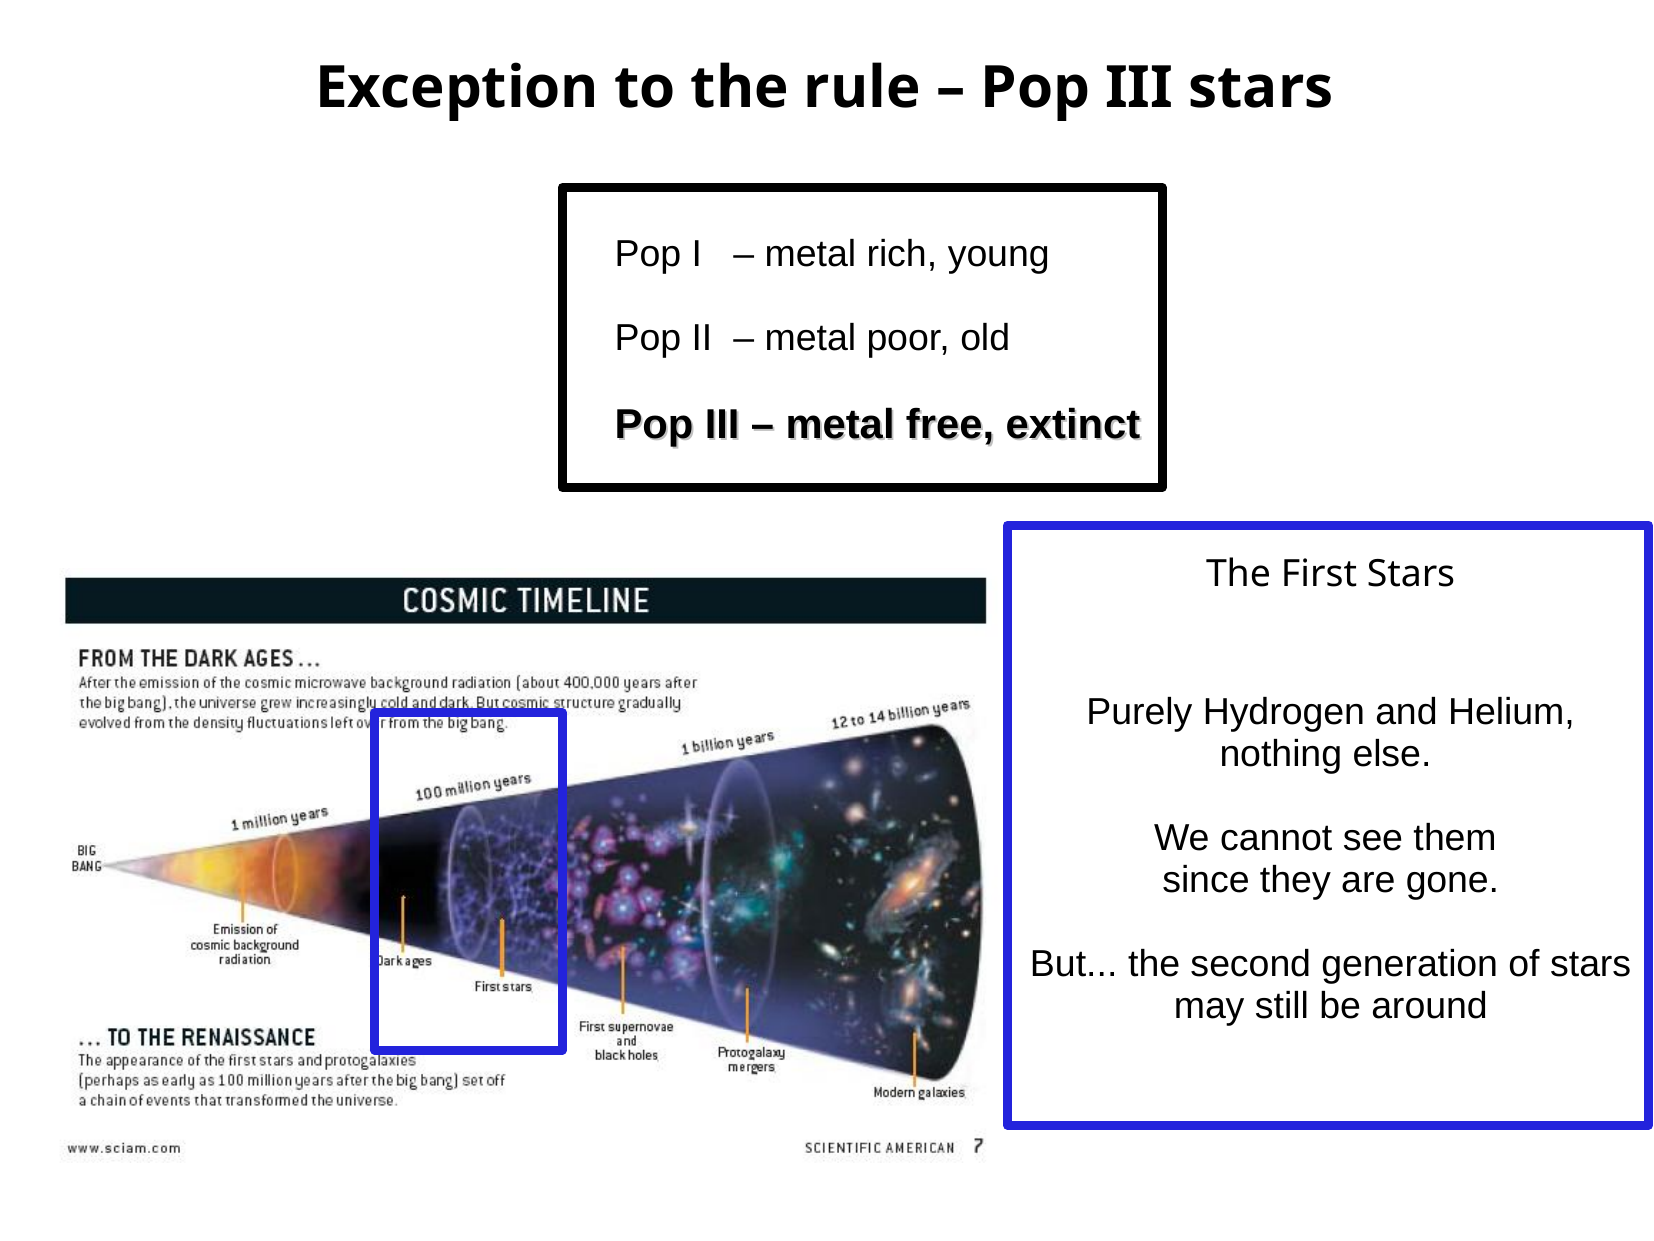

Exception to the rule – Pop III stars
Pop I – metal rich, young
Pop II – metal poor, old
Pop III – metal free, extinct
The First Stars
Purely Hydrogen and Helium, nothing else.
We cannot see them
since they are gone.
But... the second generation of stars may still be around